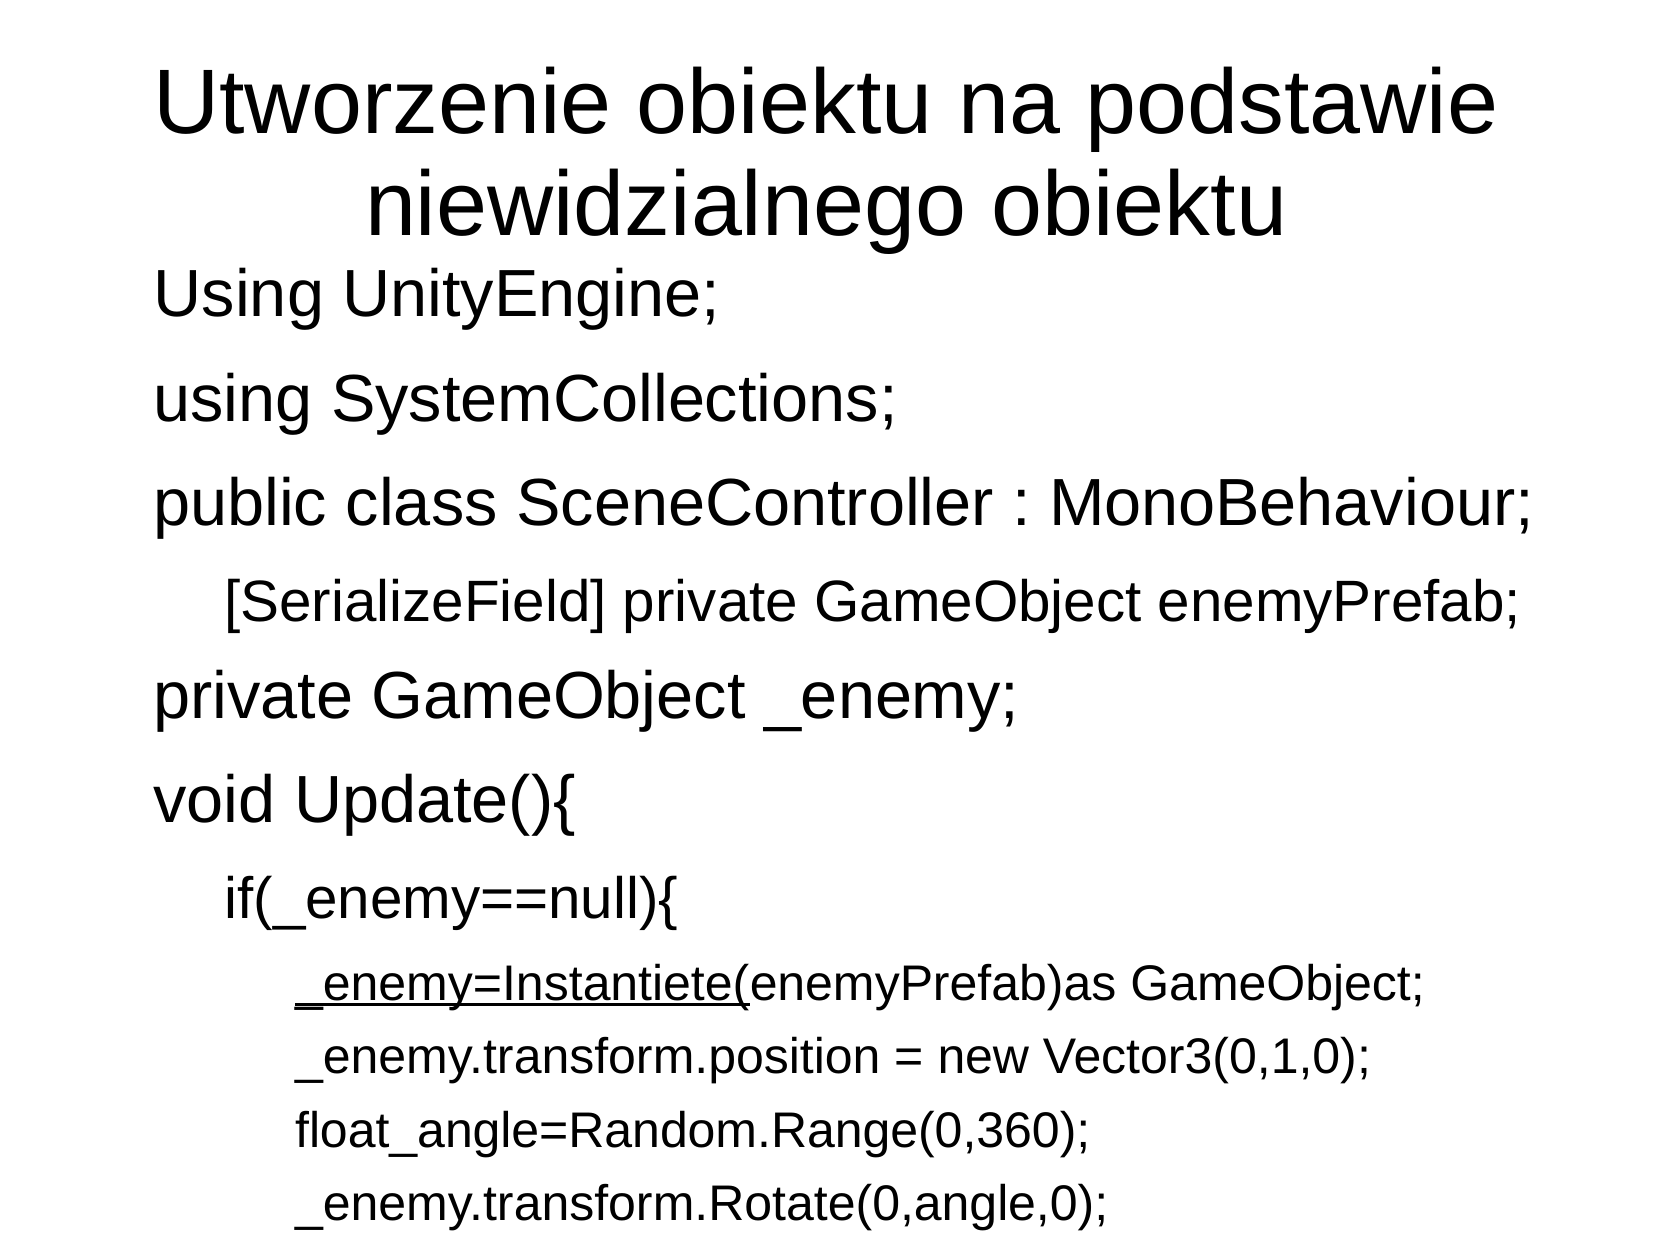

# Utworzenie obiektu na podstawie niewidzialnego obiektu
Using UnityEngine;
using SystemCollections;
public class SceneController : MonoBehaviour;
[SerializeField] private GameObject enemyPrefab;
private GameObject _enemy;
void Update(){
if(_enemy==null){
_enemy=Instantiete(enemyPrefab)as GameObject;
_enemy.transform.position = new Vector3(0,1,0);
float_angle=Random.Range(0,360);
_enemy.transform.Rotate(0,angle,0);